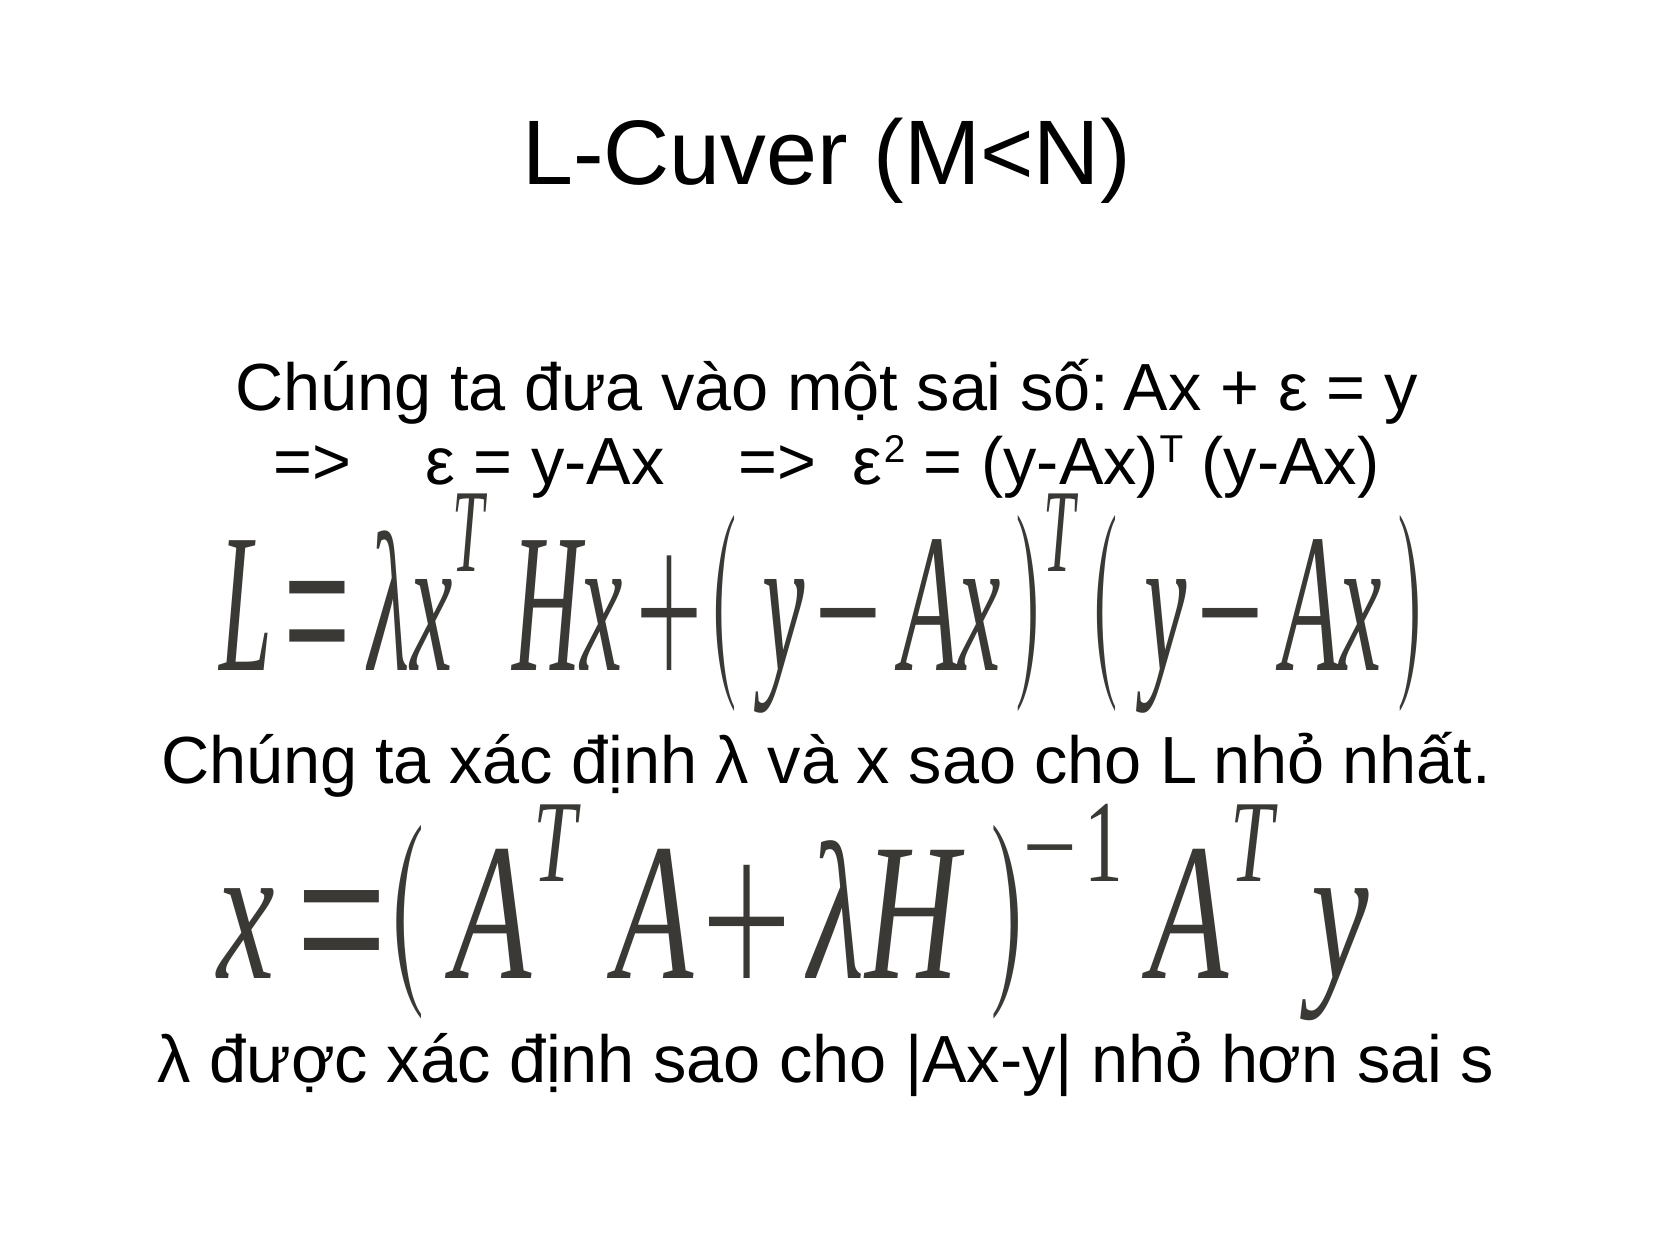

# L-Cuver (M<N)
Chúng ta đưa vào một sai số: Ax + ε = y
=> ε = y-Ax => ε2 = (y-Ax)T (y-Ax)
Chúng ta xác định λ và x sao cho L nhỏ nhất.
λ được xác định sao cho |Ax-y| nhỏ hơn sai s